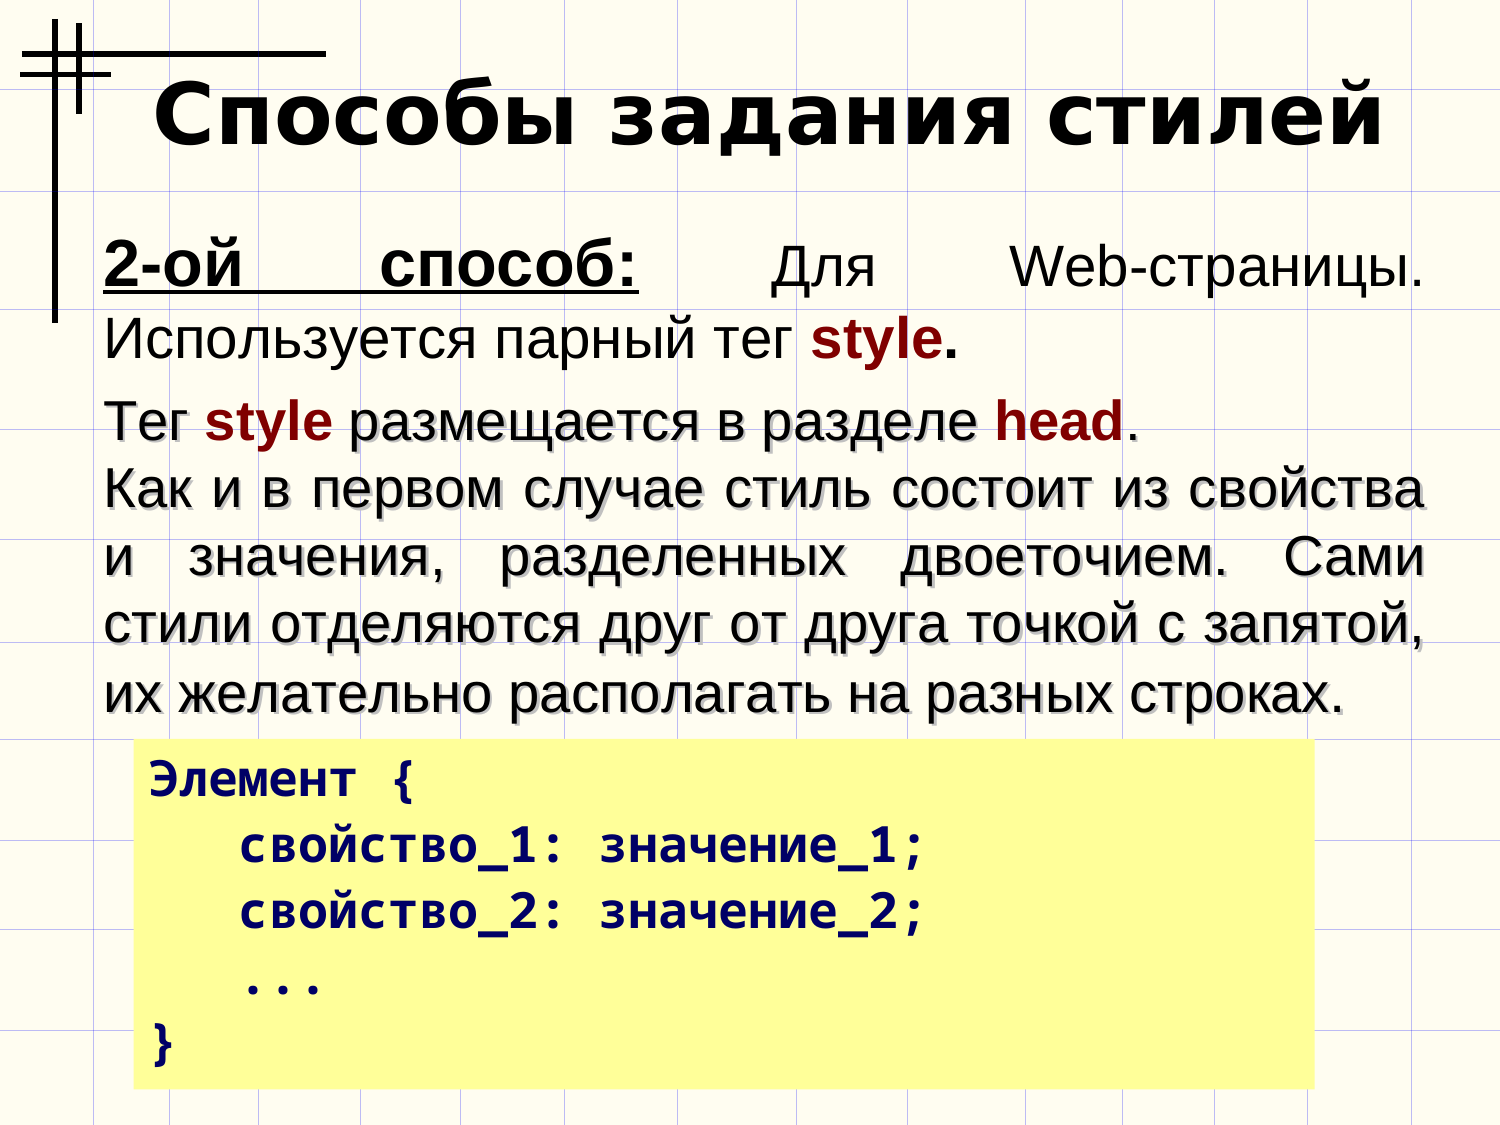

# Способы задания стилей
2-ой способ: Для Web-страницы. Используется парный тег style.
Тег style размещается в разделе head.
Как и в первом случае стиль состоит из свойства и значения, разделенных двоеточием. Сами стили отделяются друг от друга точкой с запятой, их желательно располагать на разных строках.
Элемент {
 свойство_1: значение_1;
 свойство_2: значение_2;
 ...
}